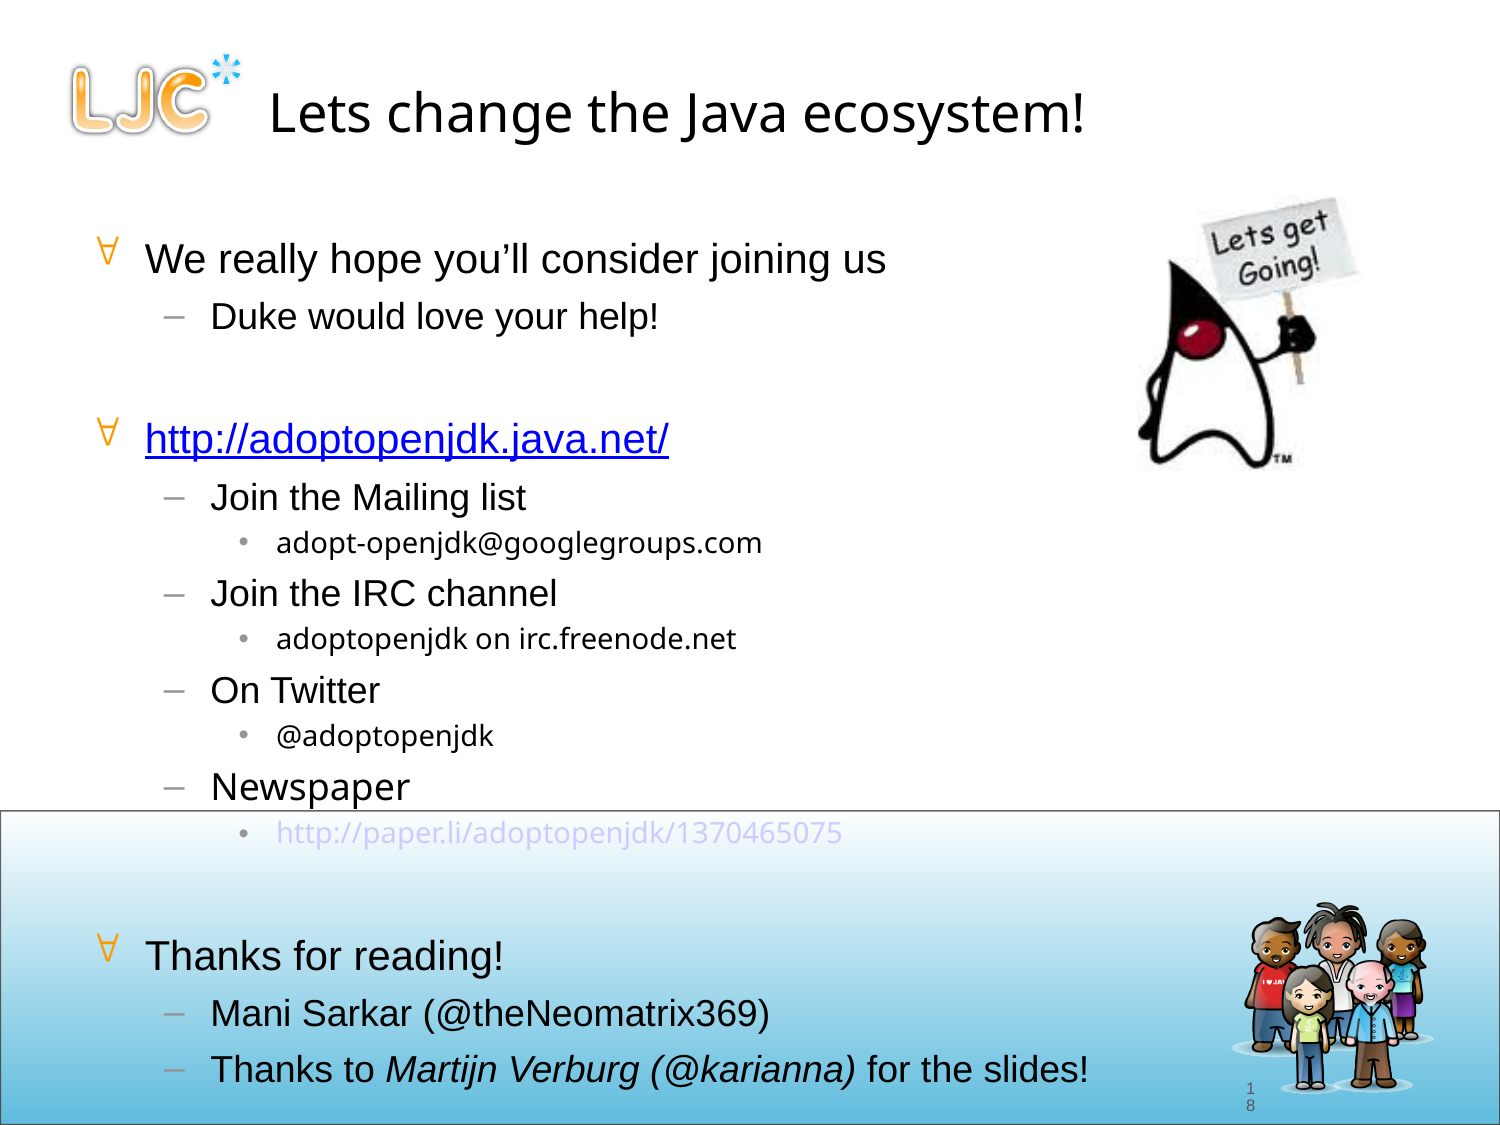

# Lets change the Java ecosystem!
We really hope you’ll consider joining us
Duke would love your help!
http://adoptopenjdk.java.net/
Join the Mailing list
adopt-openjdk@googlegroups.com
Join the IRC channel
adoptopenjdk on irc.freenode.net
On Twitter
@adoptopenjdk
Newspaper
http://paper.li/adoptopenjdk/1370465075
Thanks for reading!
Mani Sarkar (@theNeomatrix369)
Thanks to Martijn Verburg (@karianna) for the slides!
18